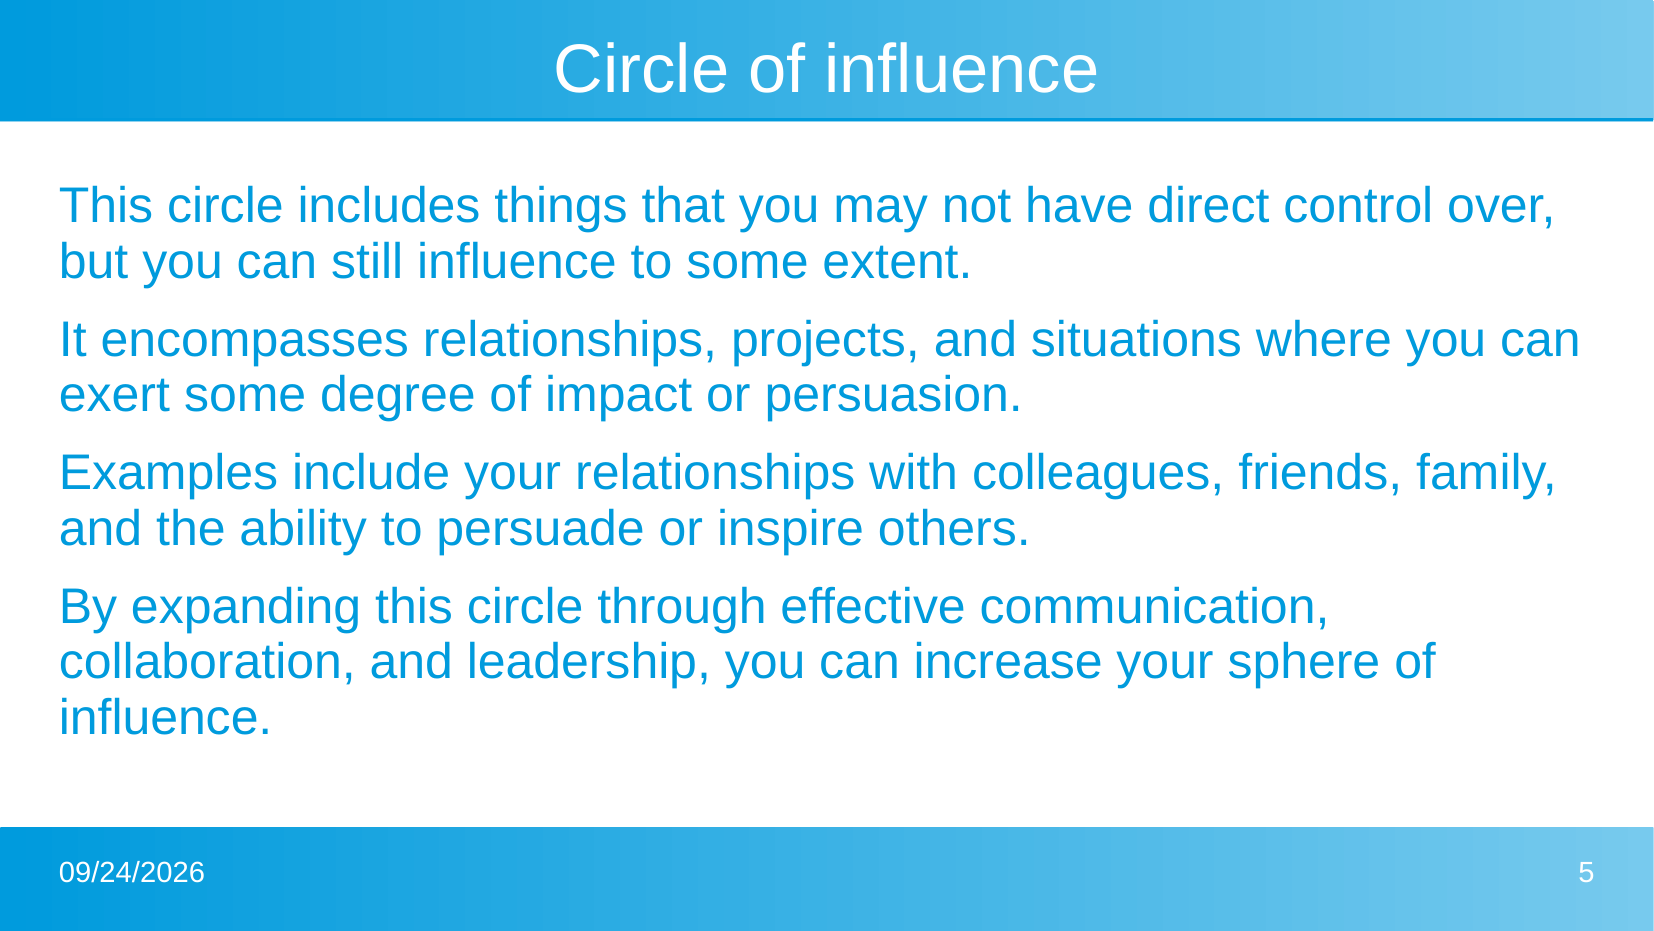

# Circle of influence
This circle includes things that you may not have direct control over, but you can still influence to some extent.
It encompasses relationships, projects, and situations where you can exert some degree of impact or persuasion.
Examples include your relationships with colleagues, friends, family, and the ability to persuade or inspire others.
By expanding this circle through effective communication, collaboration, and leadership, you can increase your sphere of influence.
5